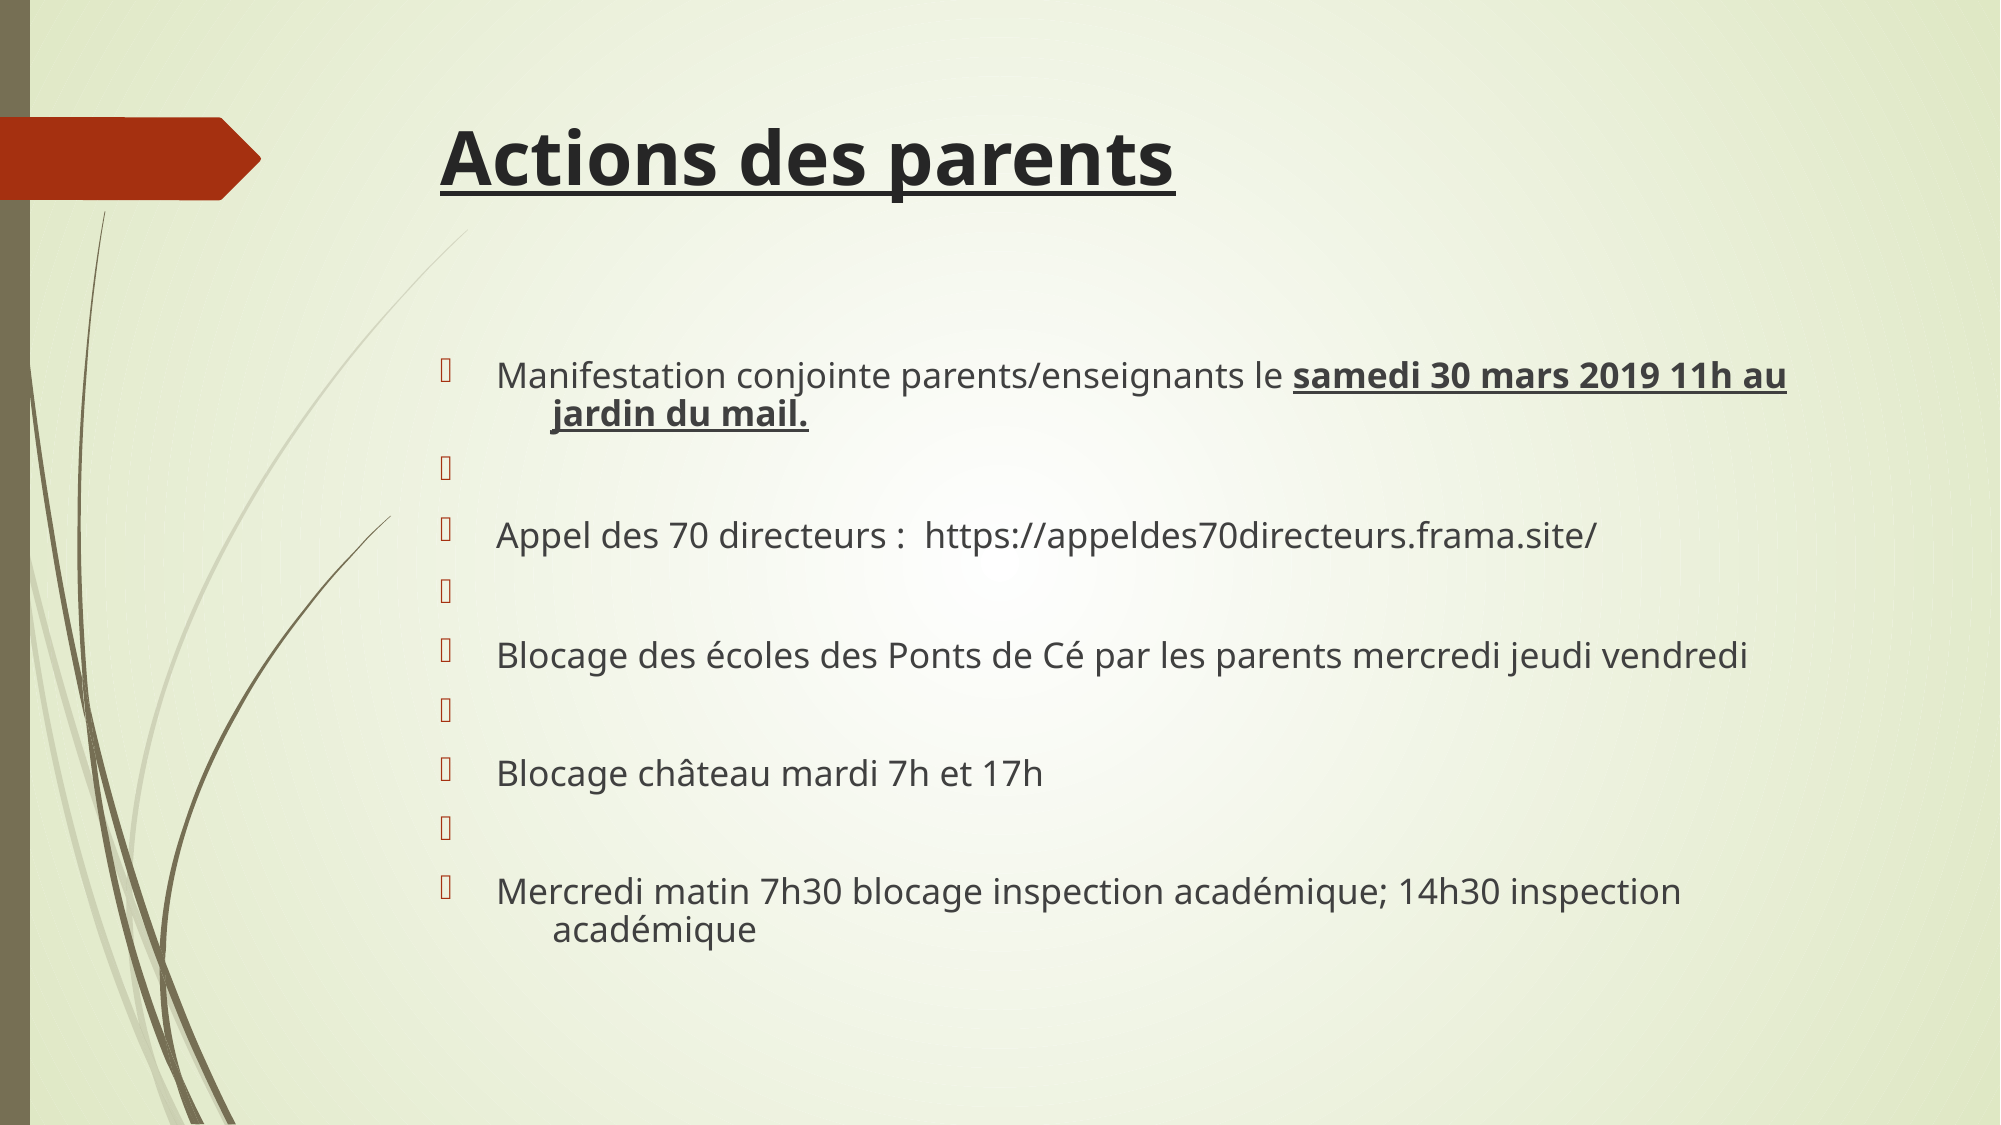

# Actions des parents
Manifestation conjointe parents/enseignants le samedi 30 mars 2019 11h au jardin du mail.
Appel des 70 directeurs : https://appeldes70directeurs.frama.site/
Blocage des écoles des Ponts de Cé par les parents mercredi jeudi vendredi
Blocage château mardi 7h et 17h
Mercredi matin 7h30 blocage inspection académique; 14h30 inspection académique